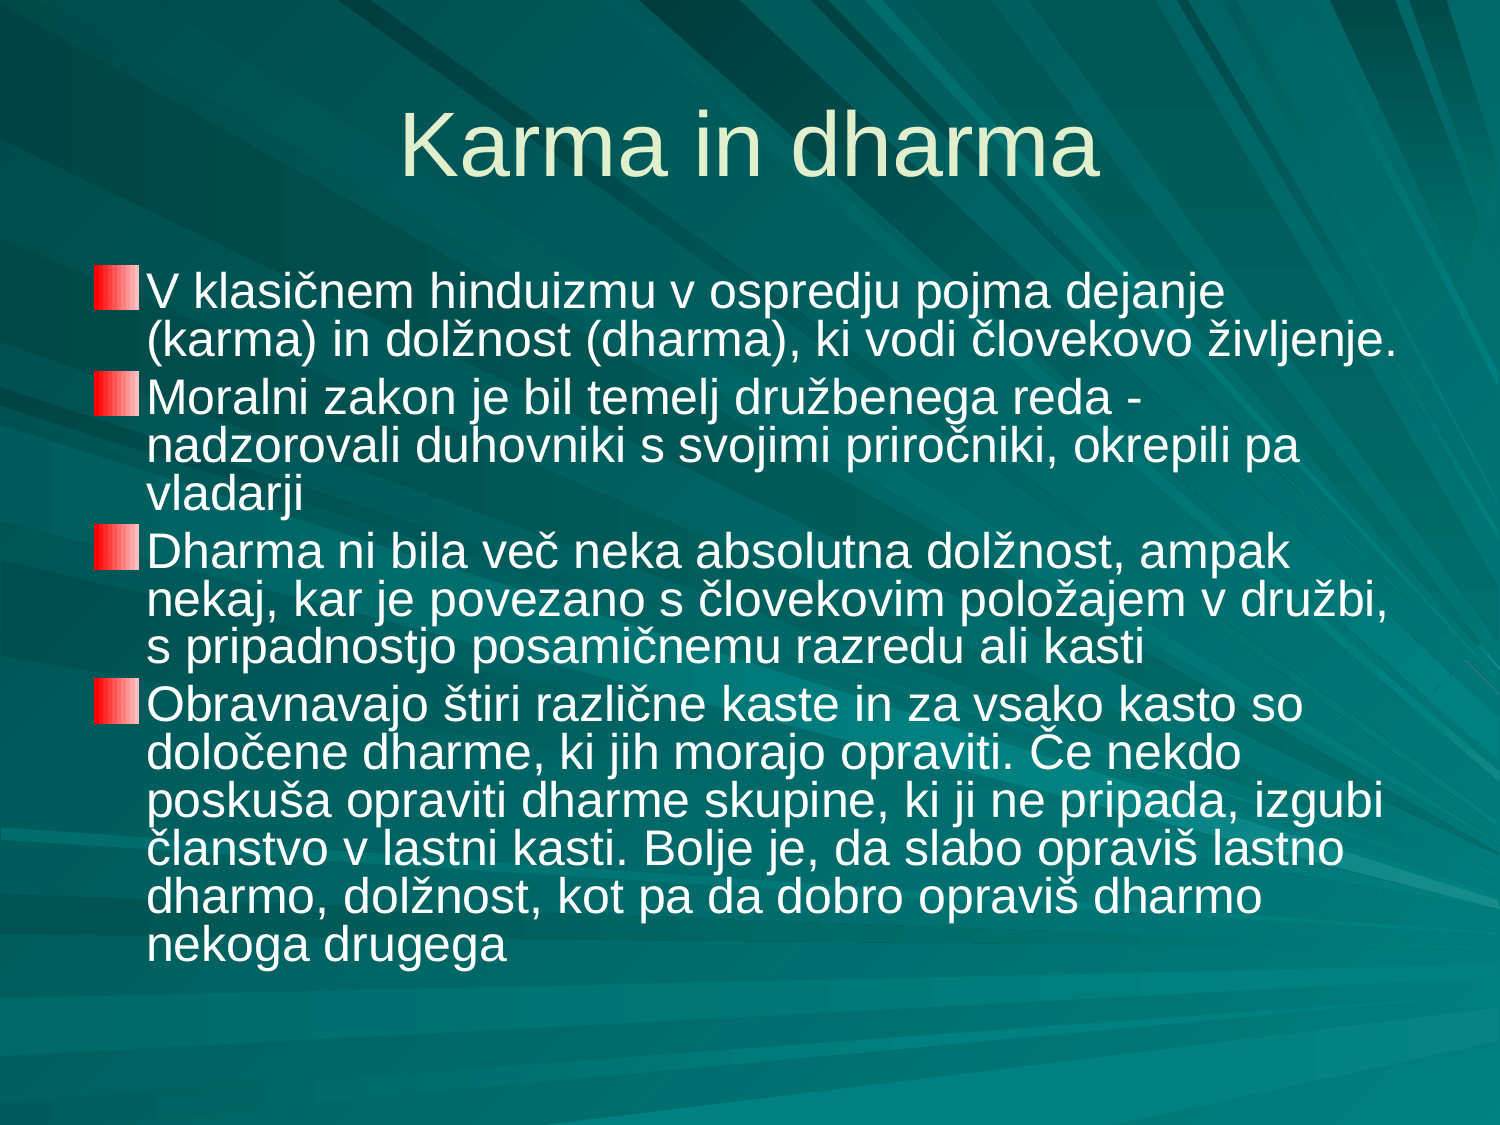

# Karma in dharma
V klasičnem hinduizmu v ospredju pojma dejanje (karma) in dolžnost (dharma), ki vodi človekovo življenje.
Moralni zakon je bil temelj družbenega reda - nadzorovali duhovniki s svojimi priročniki, okrepili pa vladarji
Dharma ni bila več neka absolutna dolžnost, ampak nekaj, kar je povezano s človekovim položajem v družbi, s pripadnostjo posamičnemu razredu ali kasti
Obravnavajo štiri različne kaste in za vsako kasto so določene dharme, ki jih morajo opraviti. Če nekdo poskuša opraviti dharme skupine, ki ji ne pripada, izgubi članstvo v lastni kasti. Bolje je, da slabo opraviš lastno dharmo, dolžnost, kot pa da dobro opraviš dharmo nekoga drugega